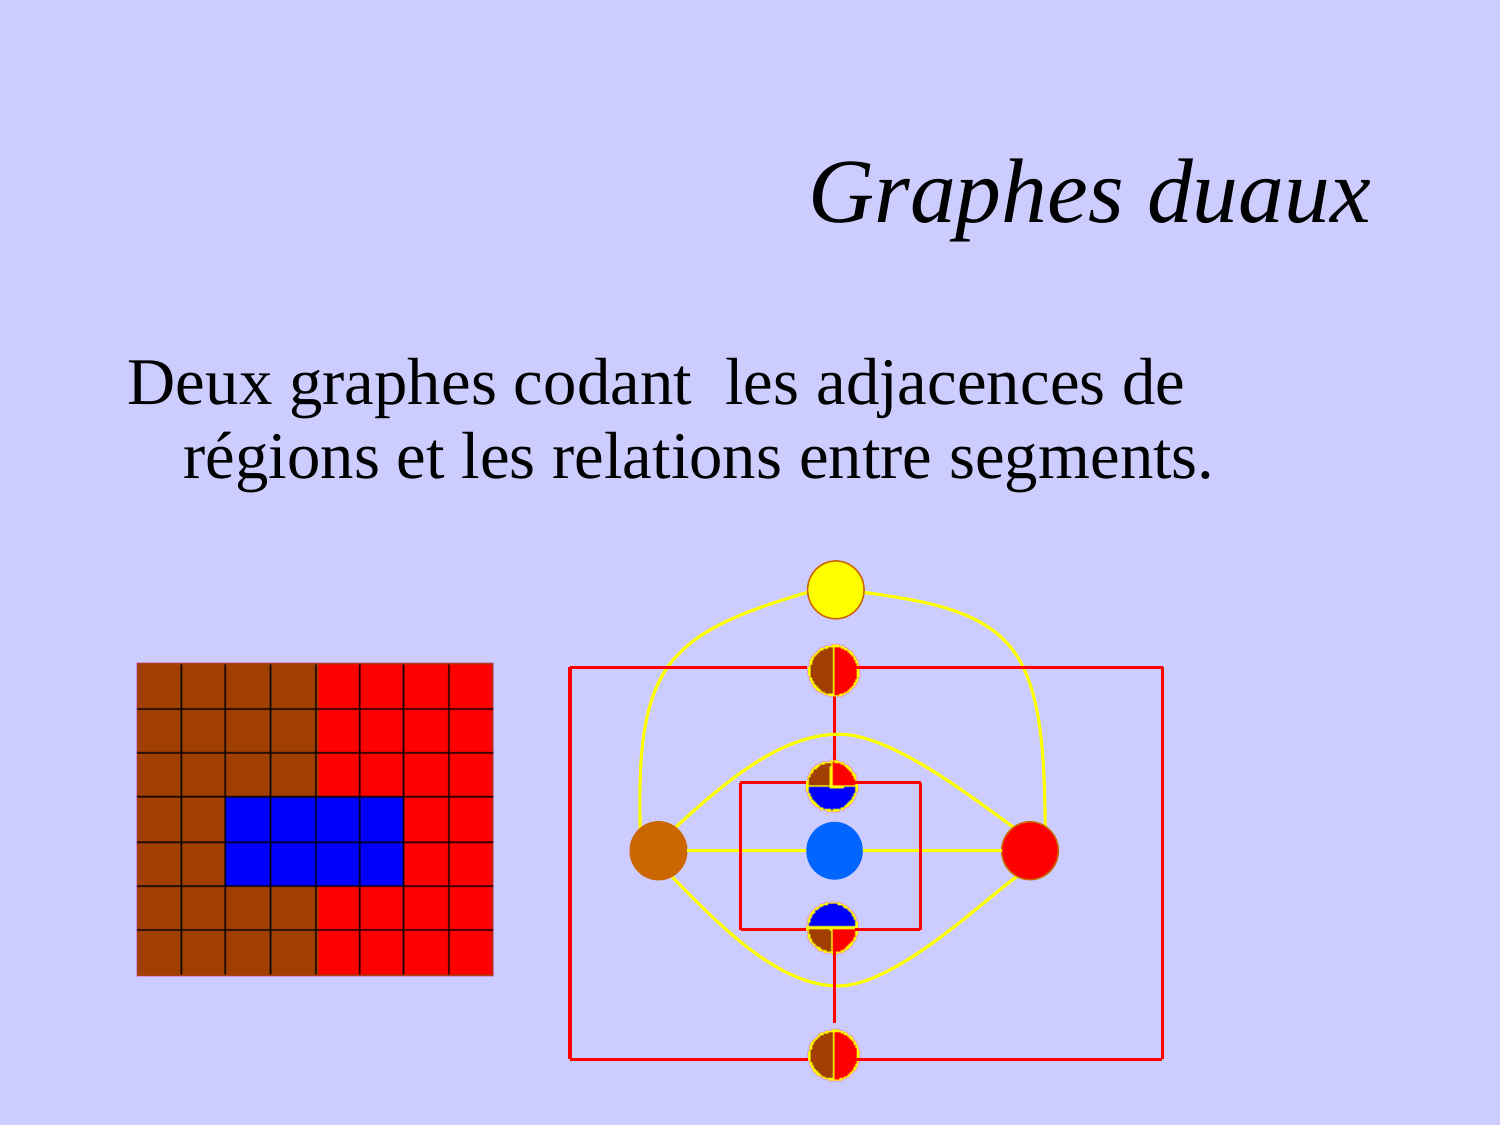

# Graphes duaux
Deux graphes codant les adjacences de régions et les relations entre segments.